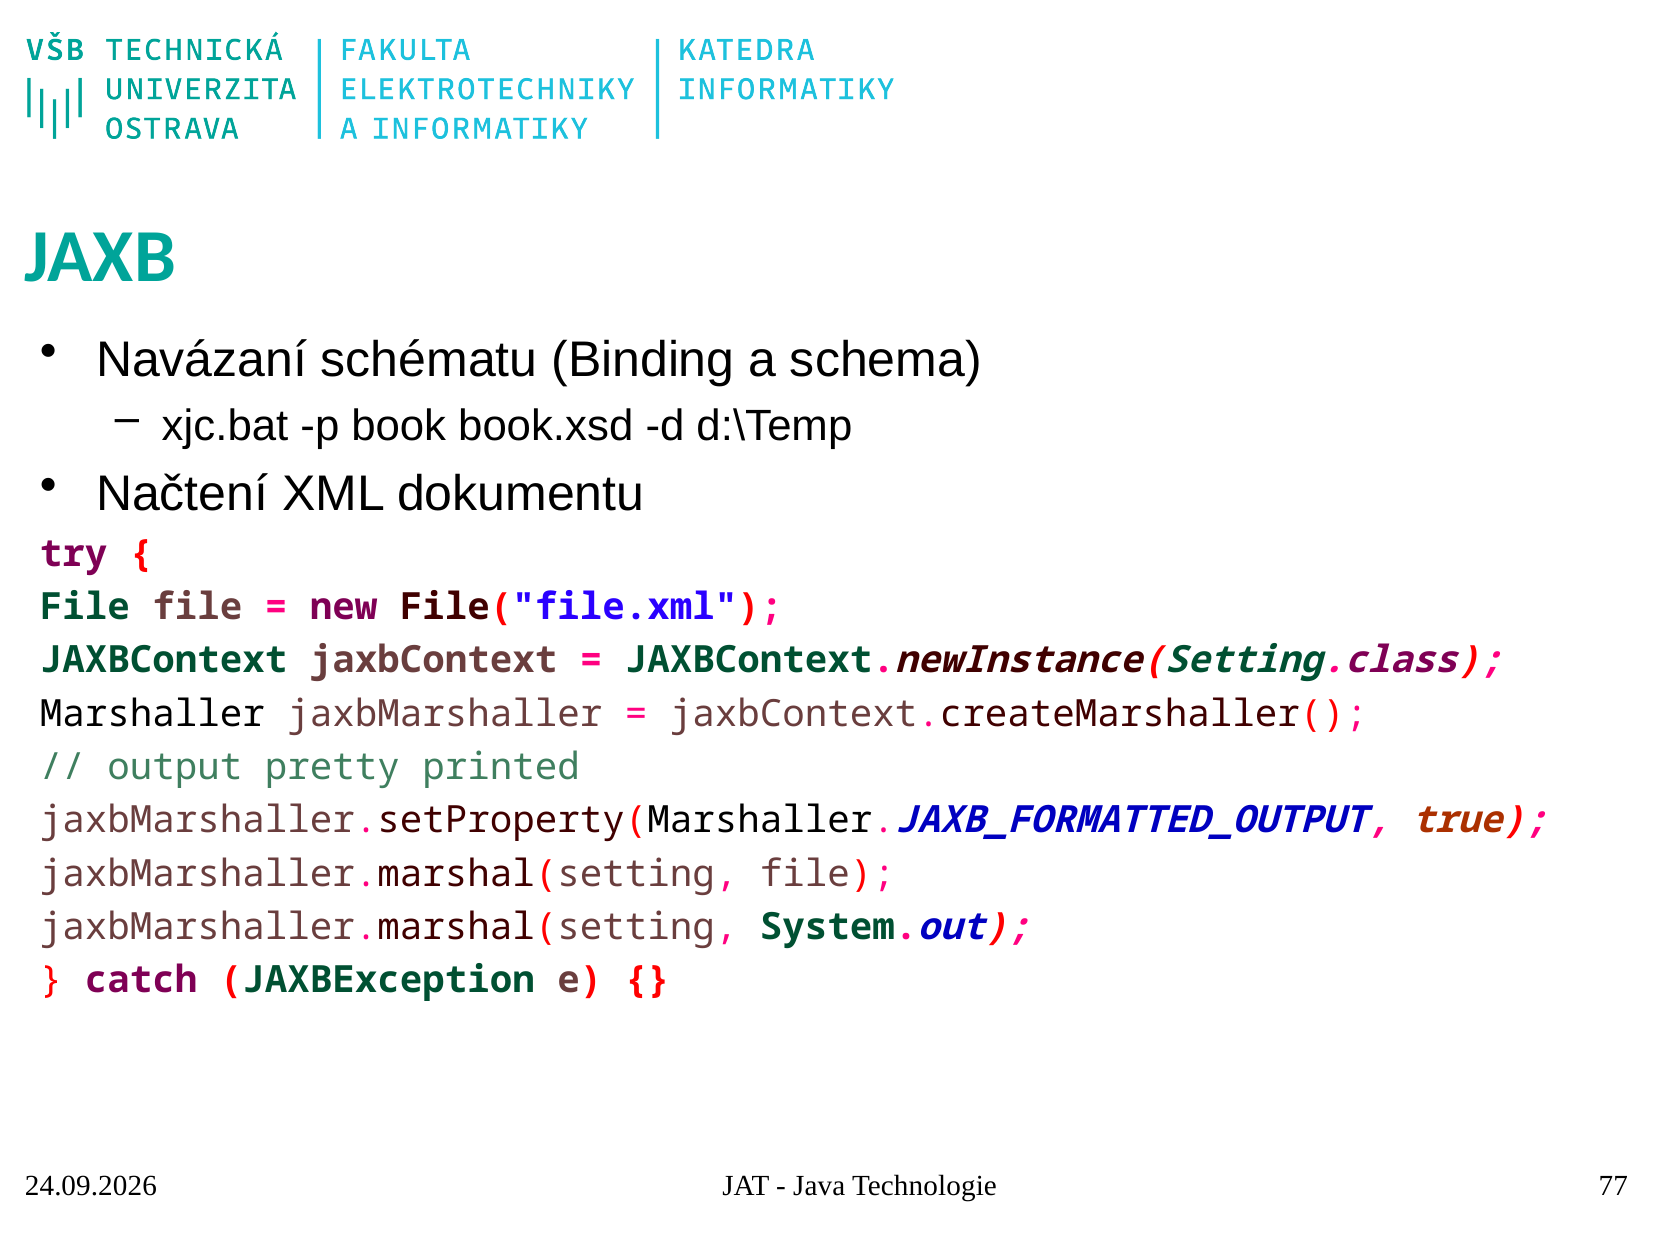

JAXB
# Navázaní schématu (Binding a schema)
xjc.bat -p book book.xsd -d d:\Temp
Načtení XML dokumentu
try {
File file = new File("file.xml");
JAXBContext jaxbContext = JAXBContext.newInstance(Setting.class);
Marshaller jaxbMarshaller = jaxbContext.createMarshaller();
// output pretty printed
jaxbMarshaller.setProperty(Marshaller.JAXB_FORMATTED_OUTPUT, true);
jaxbMarshaller.marshal(setting, file);
jaxbMarshaller.marshal(setting, System.out);
} catch (JAXBException e) {}
JAT - Java Technologie
77